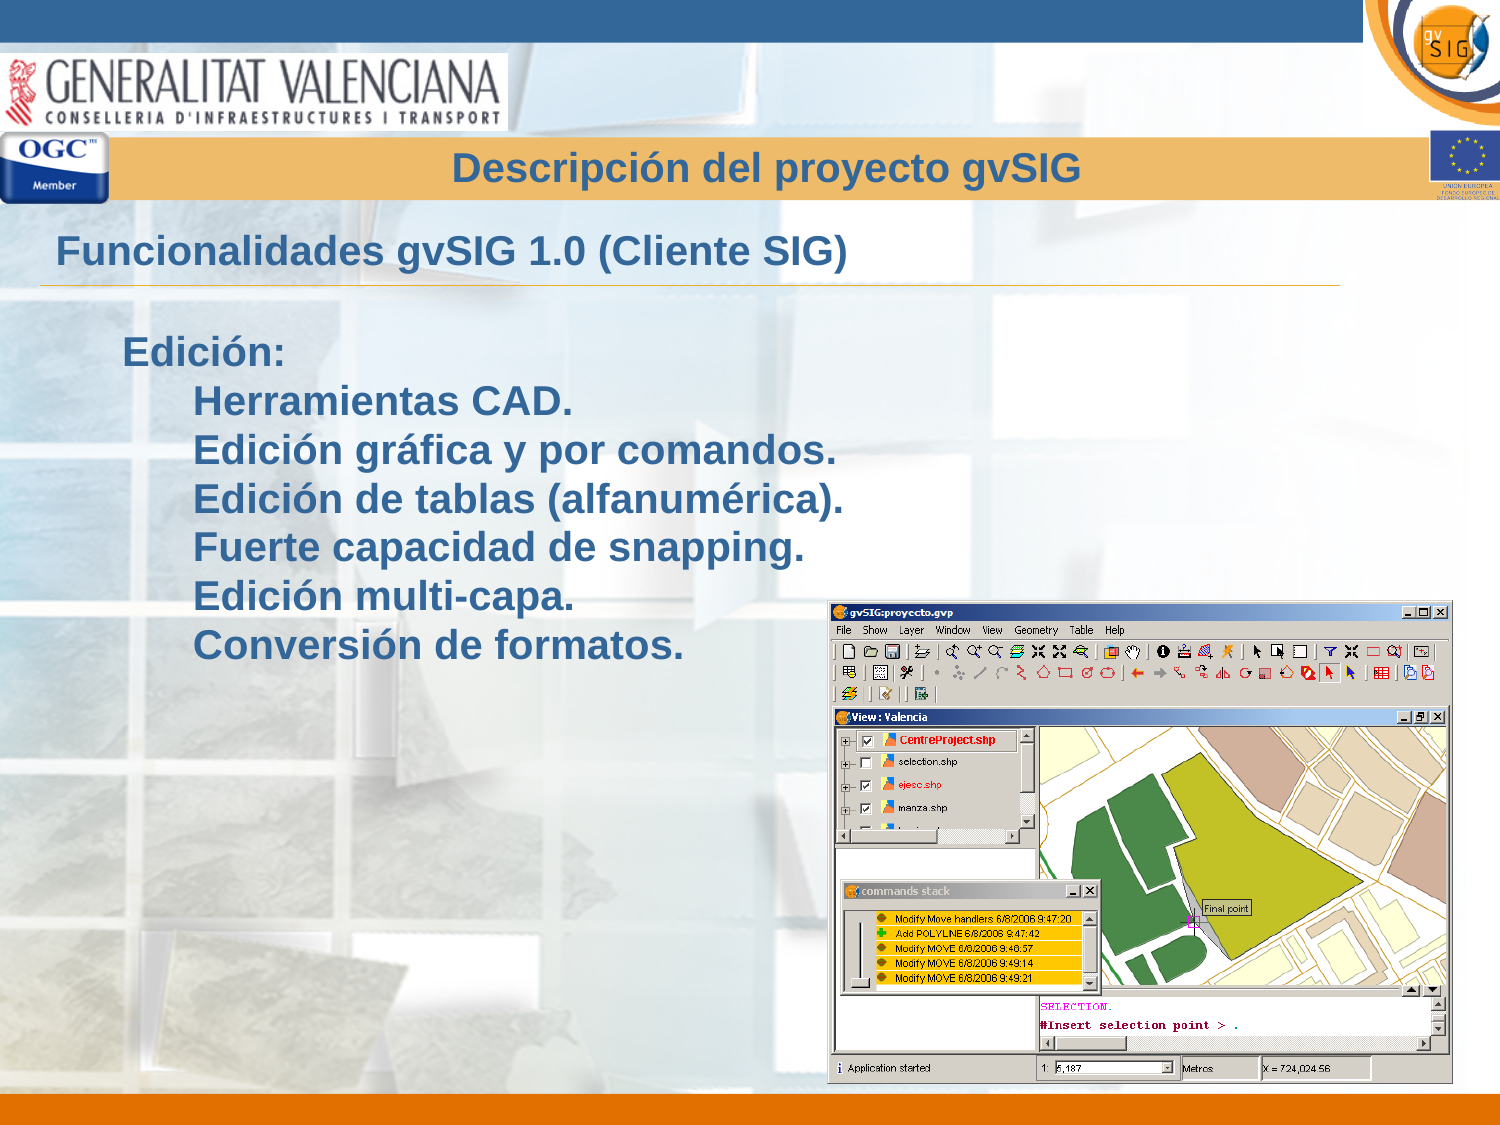

Descripción del proyecto gvSIG
Funcionalidades gvSIG 1.0 (Cliente SIG)
 Edición:
 Herramientas CAD.
 Edición gráfica y por comandos.
 Edición de tablas (alfanumérica).
 Fuerte capacidad de snapping.
 Edición multi-capa.
 Conversión de formatos.